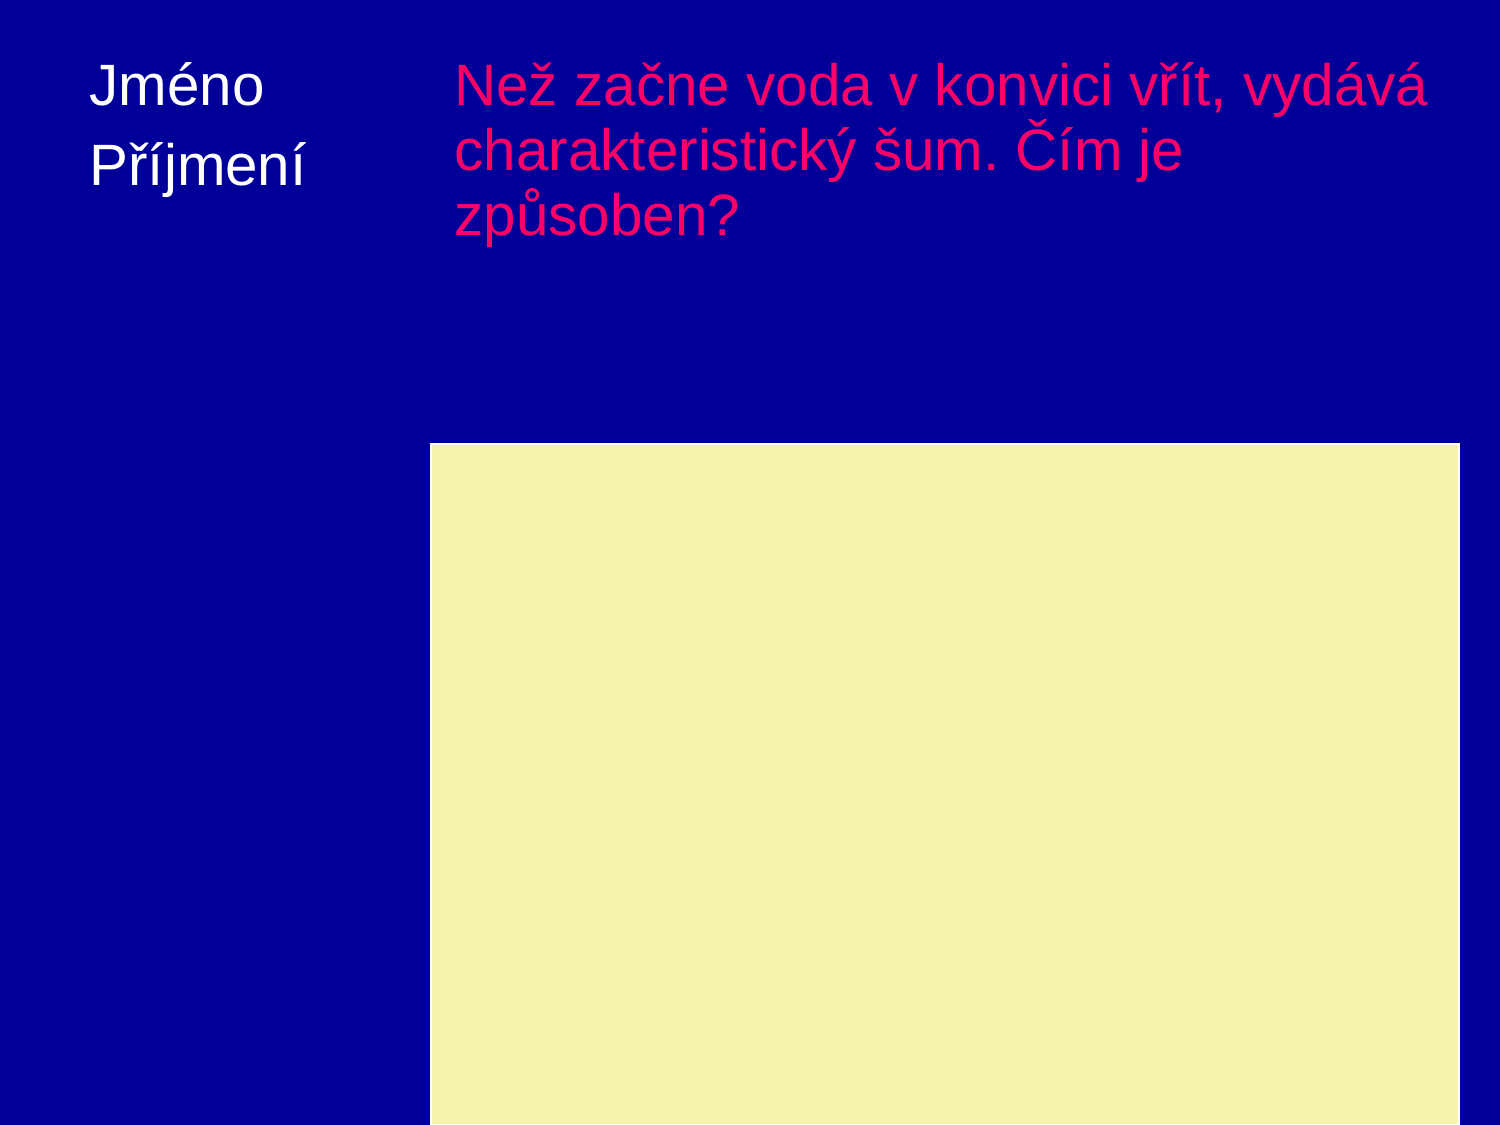

Jméno
Příjmení
Než začne voda v konvici vřít, vydává charakteristický šum. Čím je způsoben?
Voda u dna má vyšší teplotu a začíná vřít.
Bubliny vodní páry vystupují vzhůru k hladině,
cestou však v chladnějších vrstvách v nich
dochází ke kondenzaci. Klesá proto tlak vodní
páry a bubliny s třeskem zanikají.